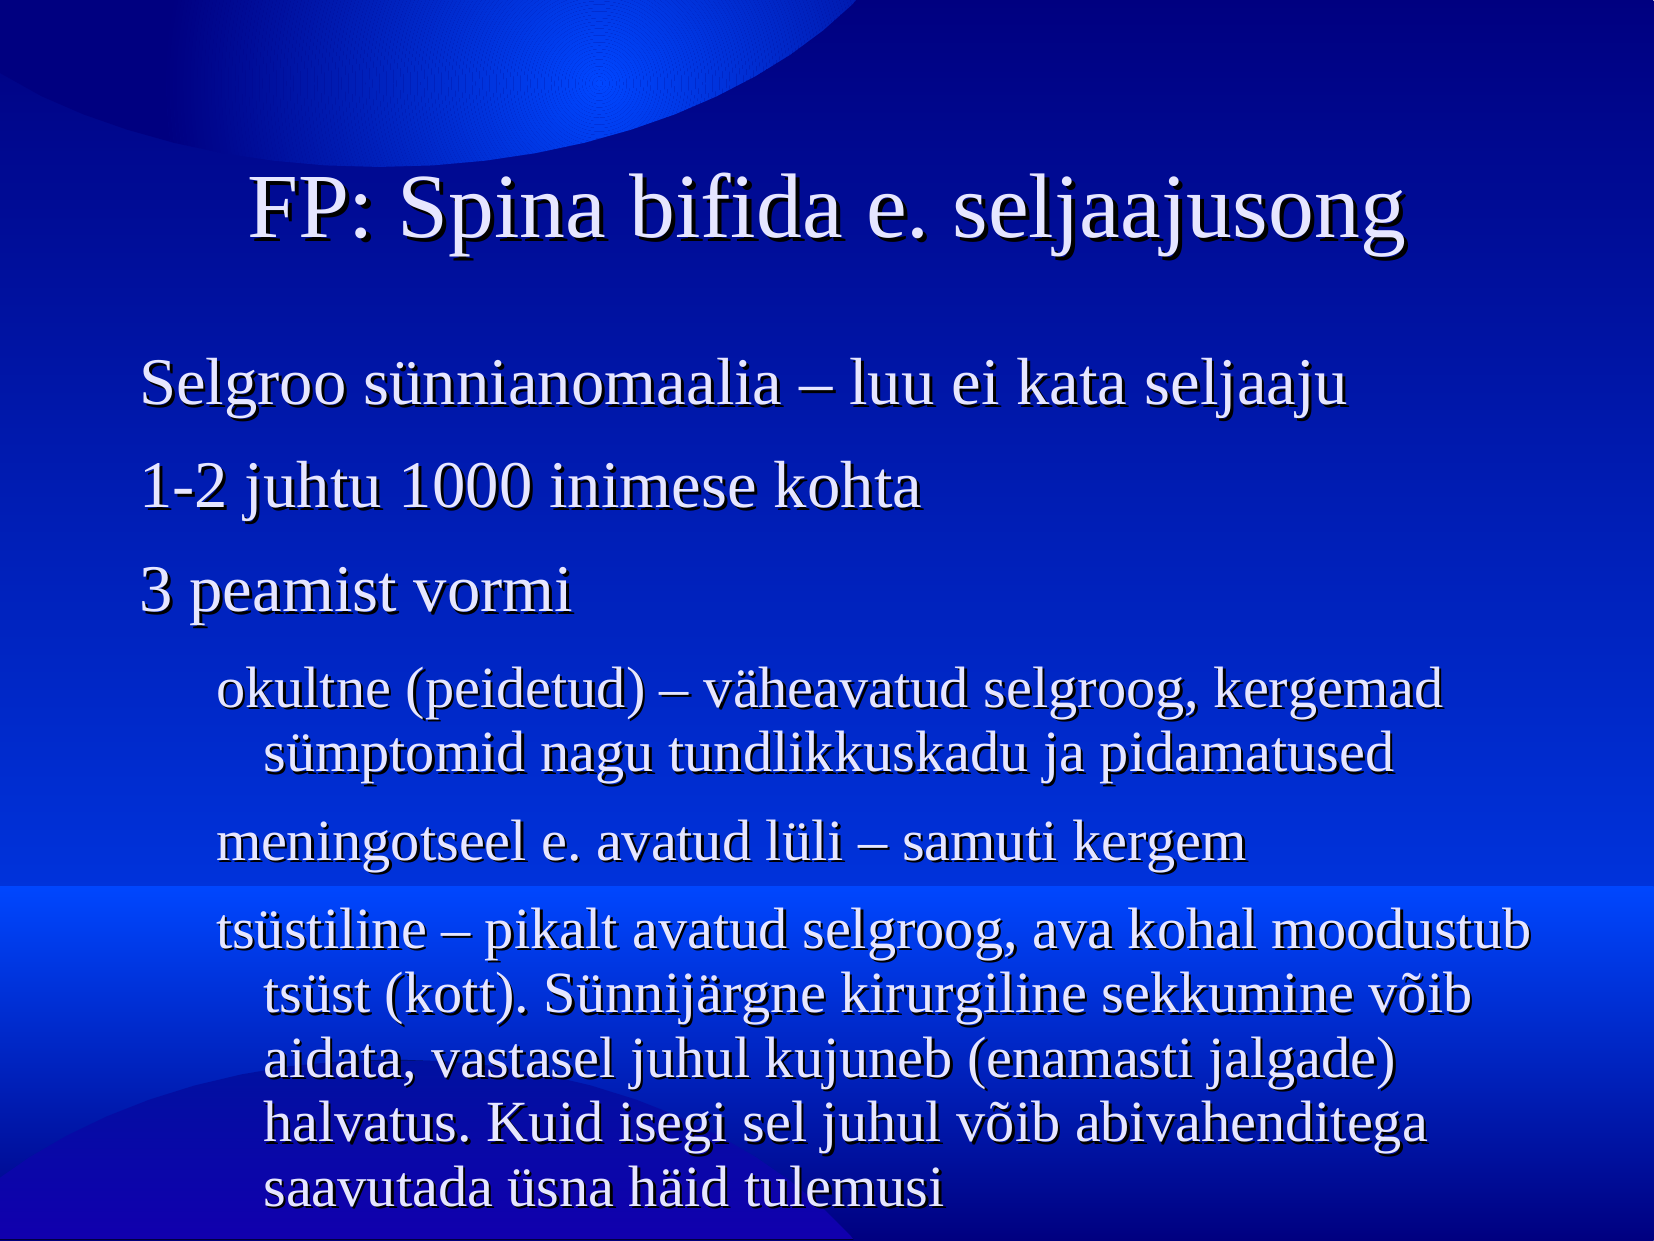

# FP: Spina bifida e. seljaajusong
Selgroo sünnianomaalia – luu ei kata seljaaju
1-2 juhtu 1000 inimese kohta
3 peamist vormi
okultne (peidetud) – väheavatud selgroog, kergemad sümptomid nagu tundlikkuskadu ja pidamatused
meningotseel e. avatud lüli – samuti kergem
tsüstiline – pikalt avatud selgroog, ava kohal moodustub tsüst (kott). Sünnijärgne kirurgiline sekkumine võib aidata, vastasel juhul kujuneb (enamasti jalgade) halvatus. Kuid isegi sel juhul võib abivahenditega saavutada üsna häid tulemusi